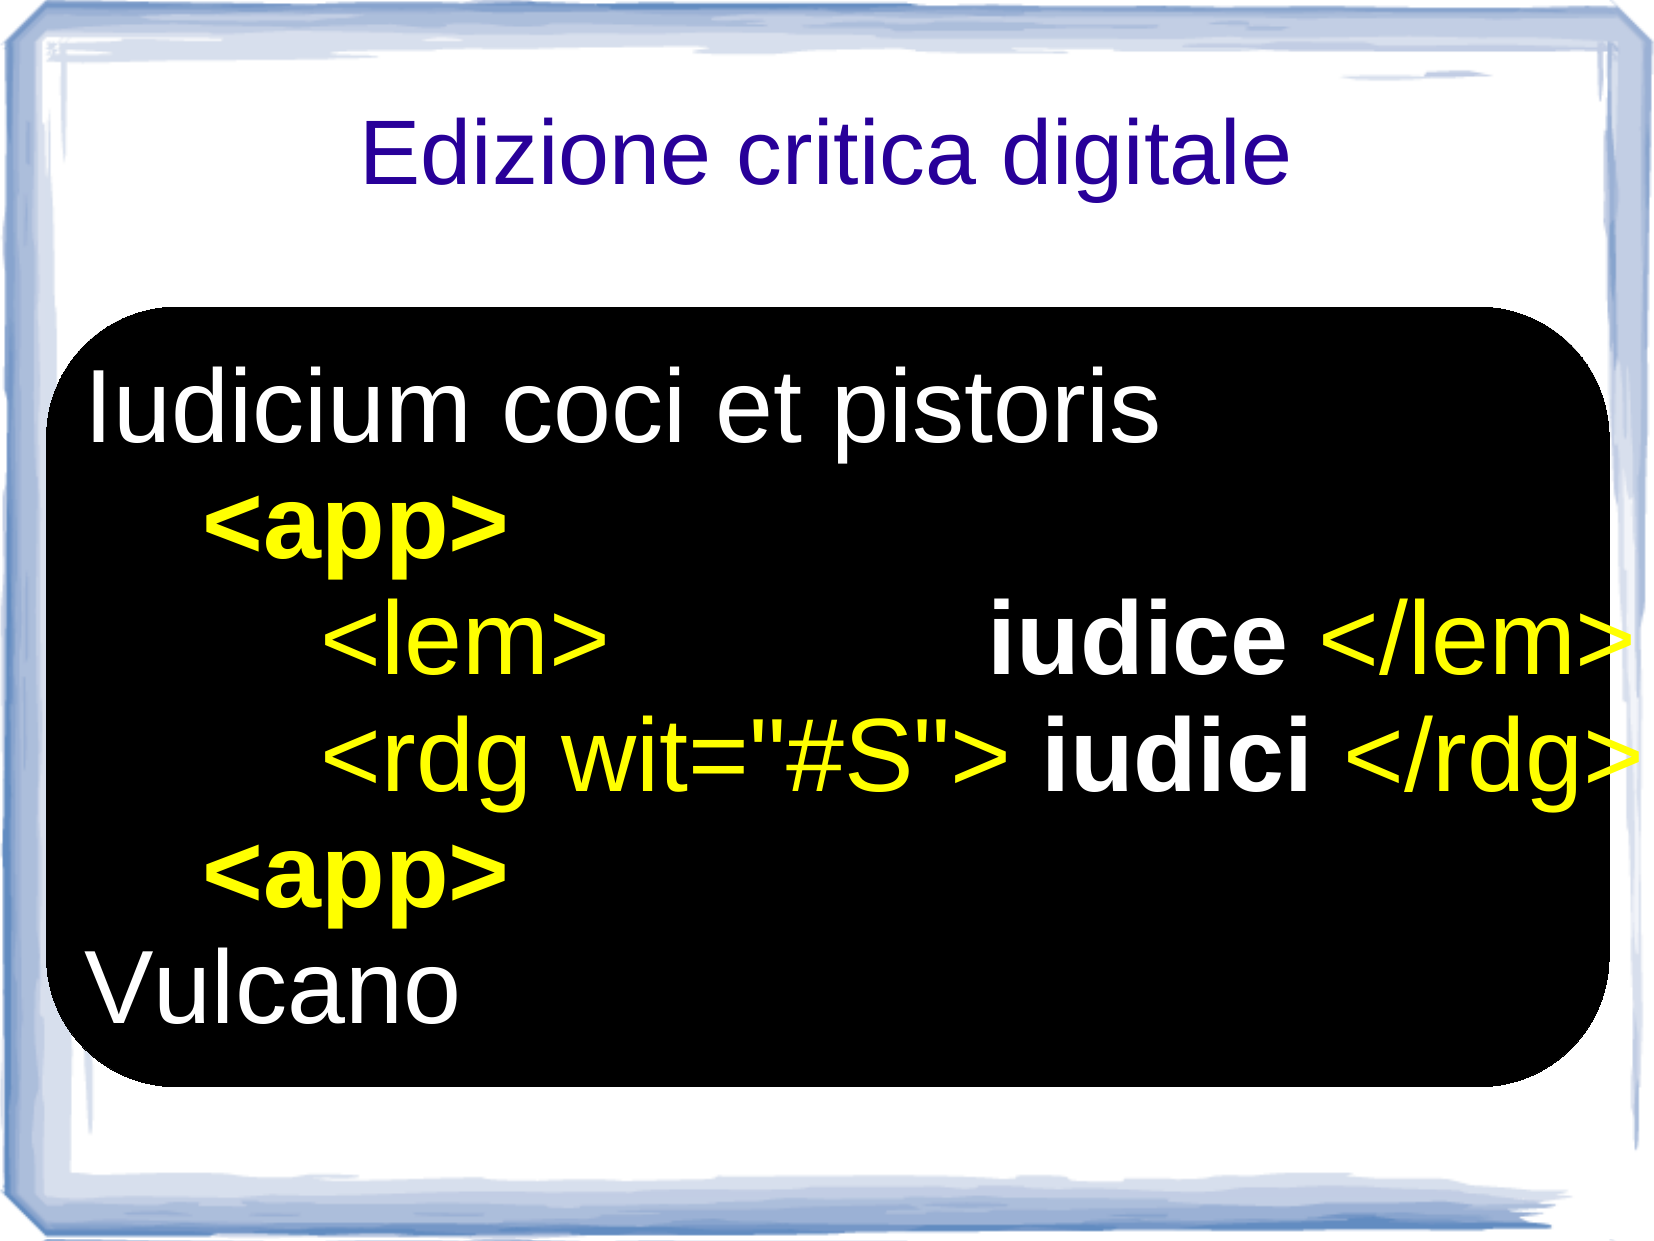

# Edizione critica digitale
Iudicium coci et pistoris
	<app>
		<lem> iudice </lem>
		<rdg wit="#S"> iudici </rdg>
	<app>
Vulcano